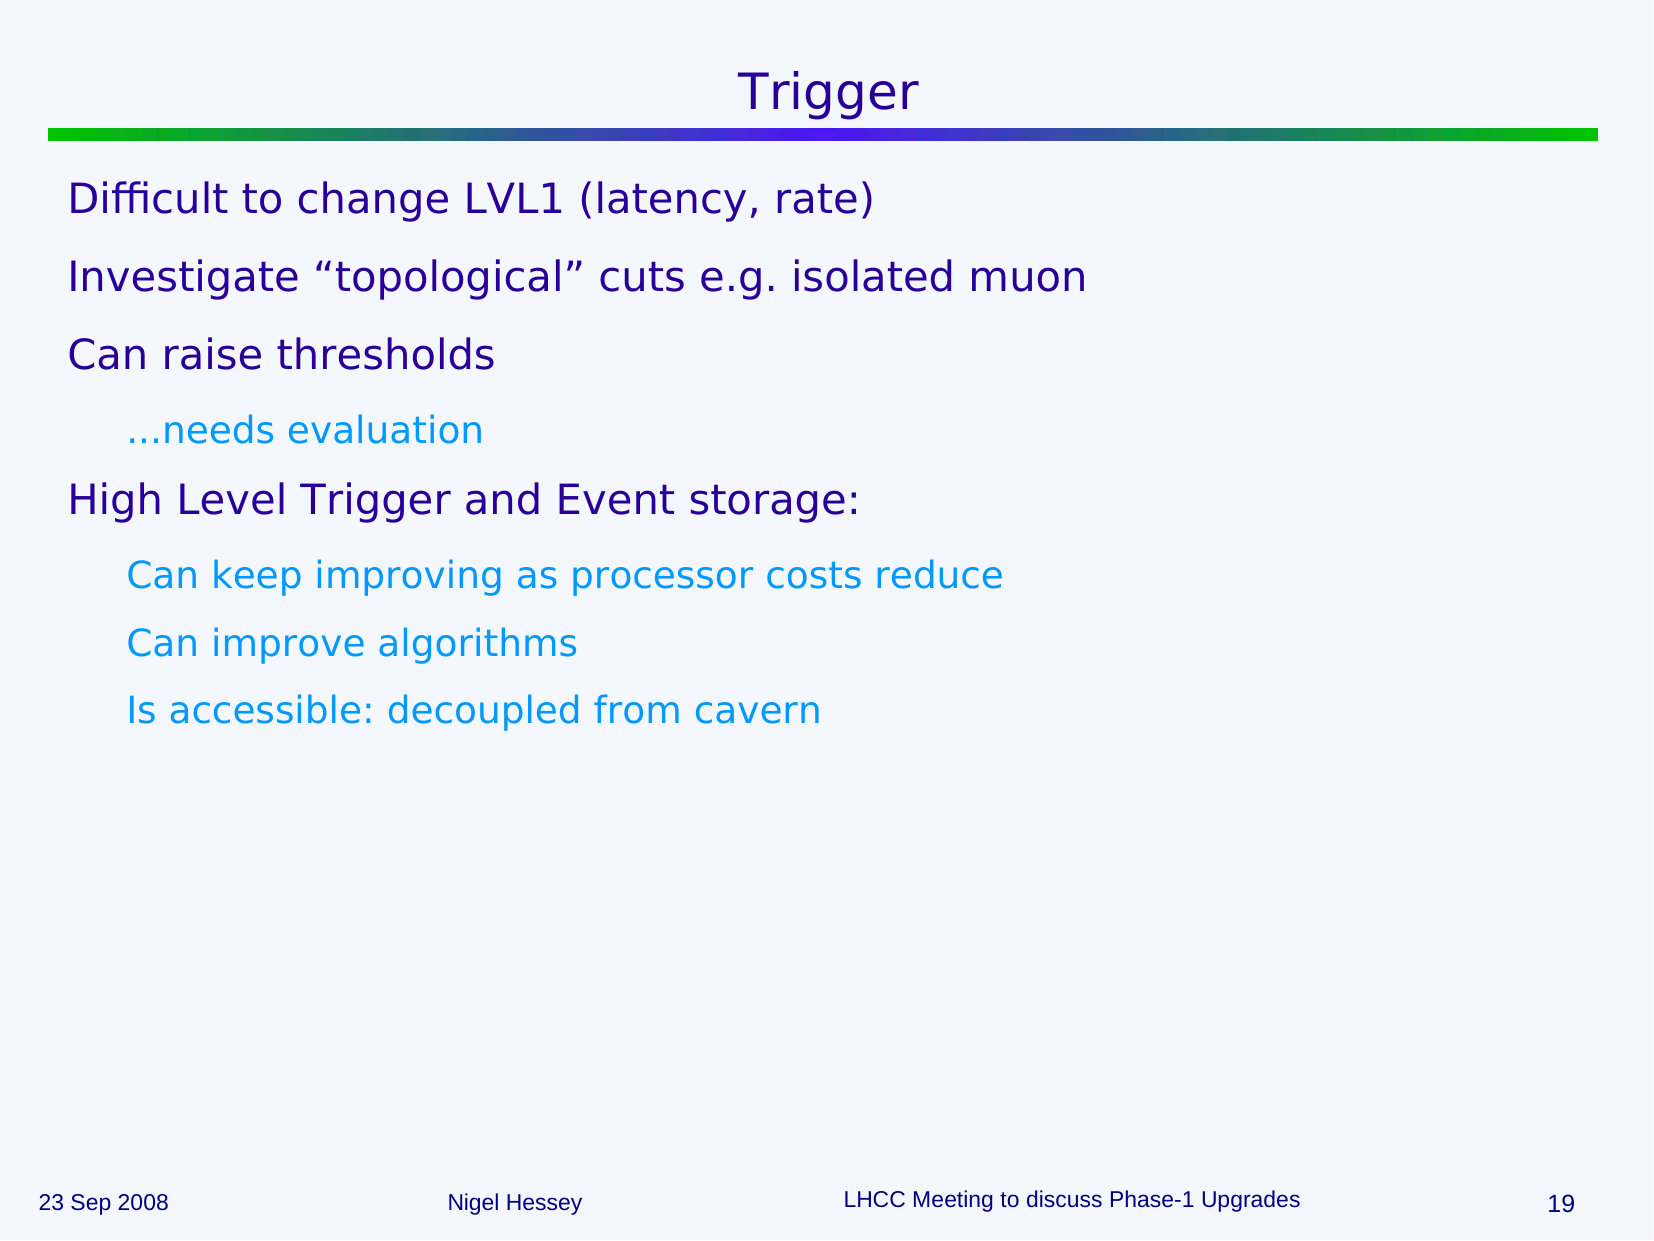

# Trigger
Difficult to change LVL1 (latency, rate)
Investigate “topological” cuts e.g. isolated muon
Can raise thresholds
...needs evaluation
High Level Trigger and Event storage:
Can keep improving as processor costs reduce
Can improve algorithms
Is accessible: decoupled from cavern